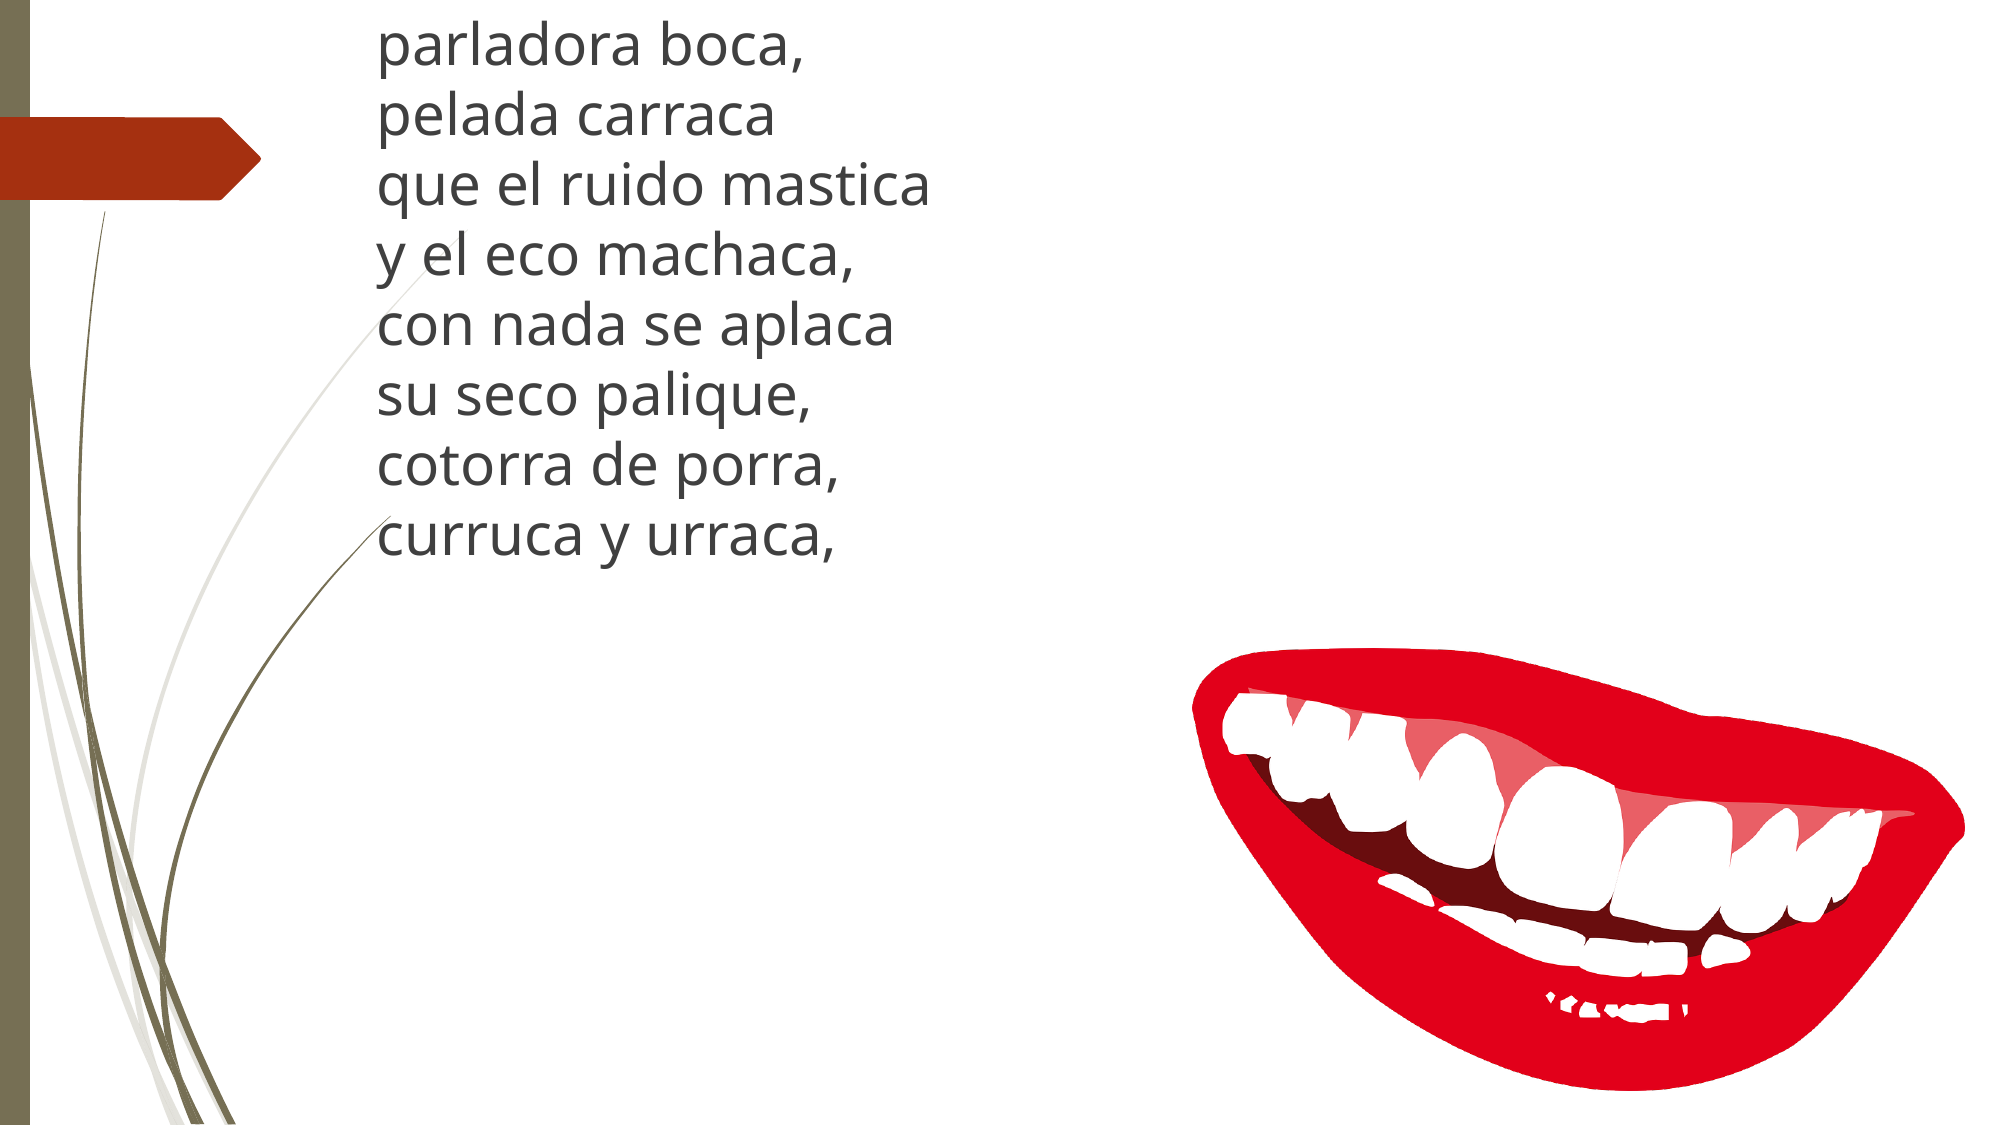

# parladora boca, pelada carraca que el ruido mastica y el eco machaca, con nada se aplaca su seco palique, cotorra de porra, curruca y urraca,